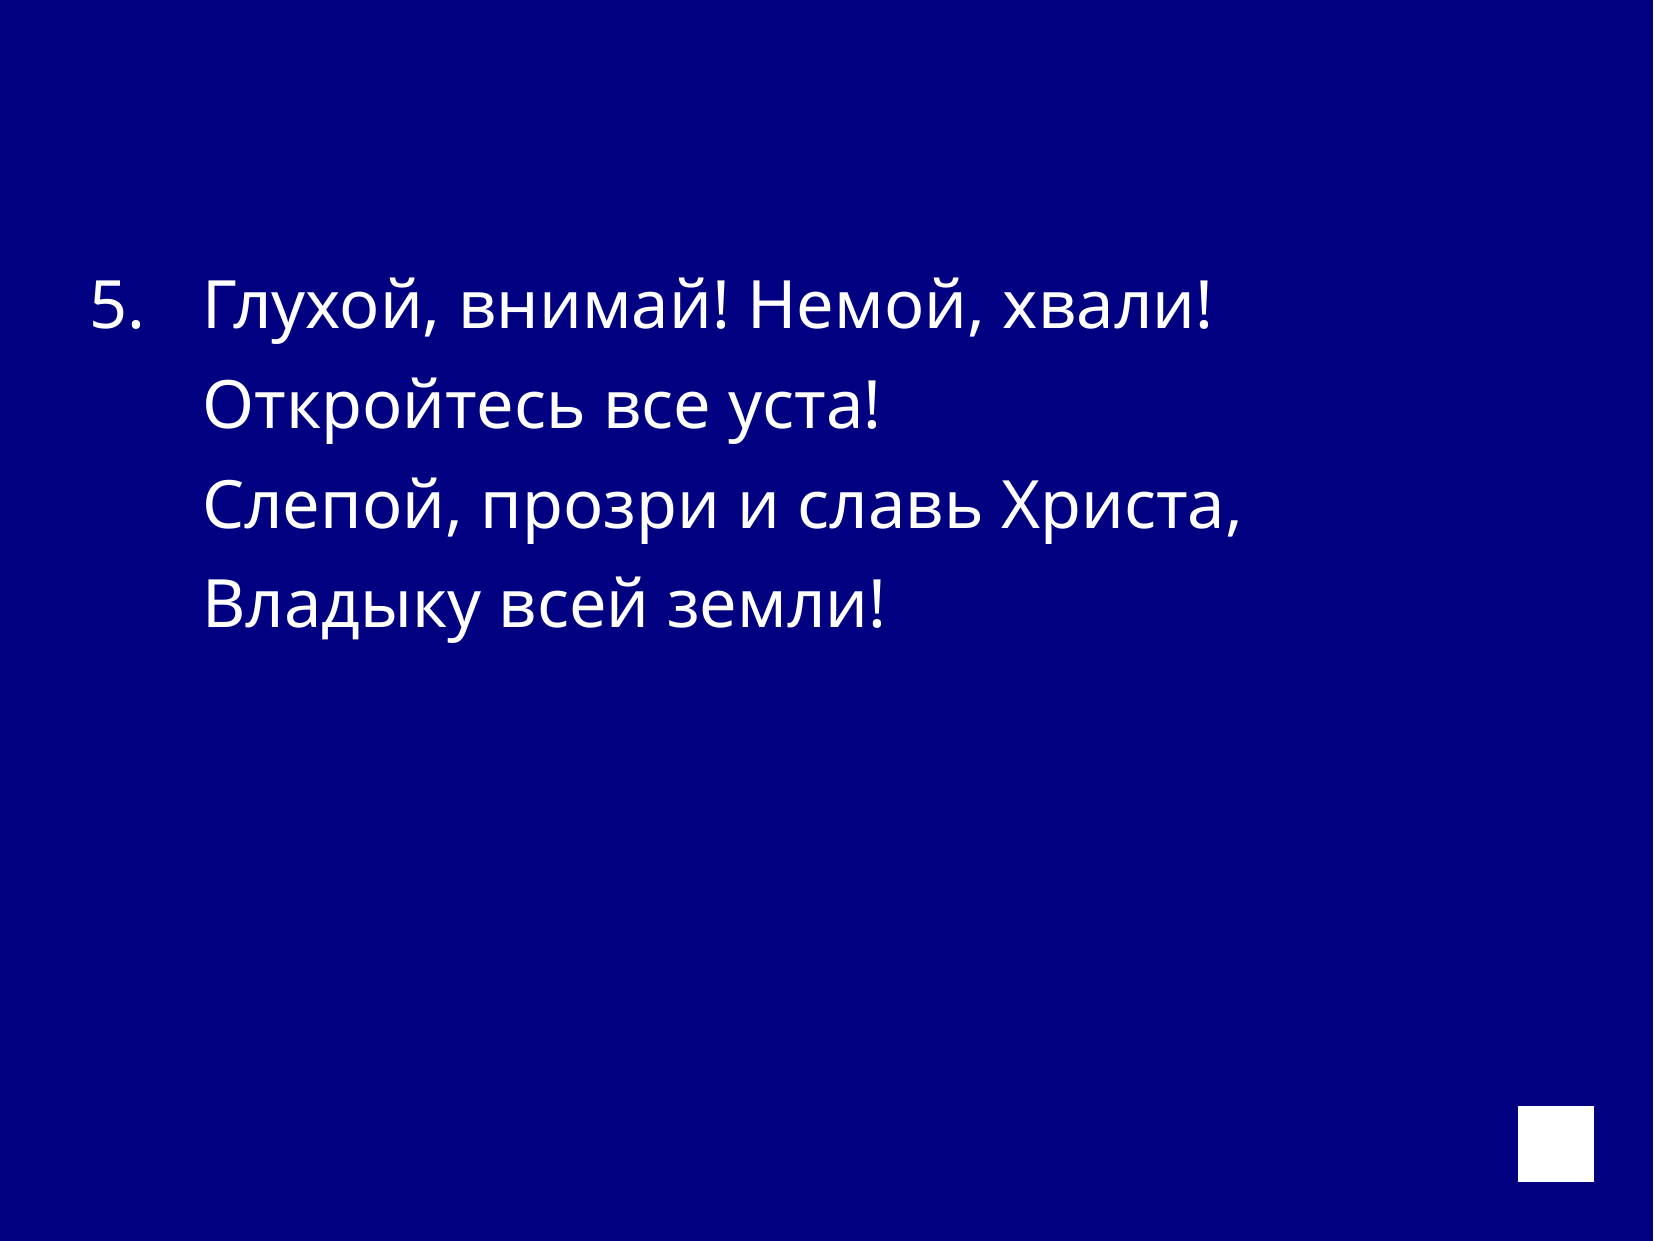

5.	Глухой, внимай! Немой, хвали!
	Откройтесь все уста!
	Слепой, прозри и славь Христа,
	Владыку всей земли!